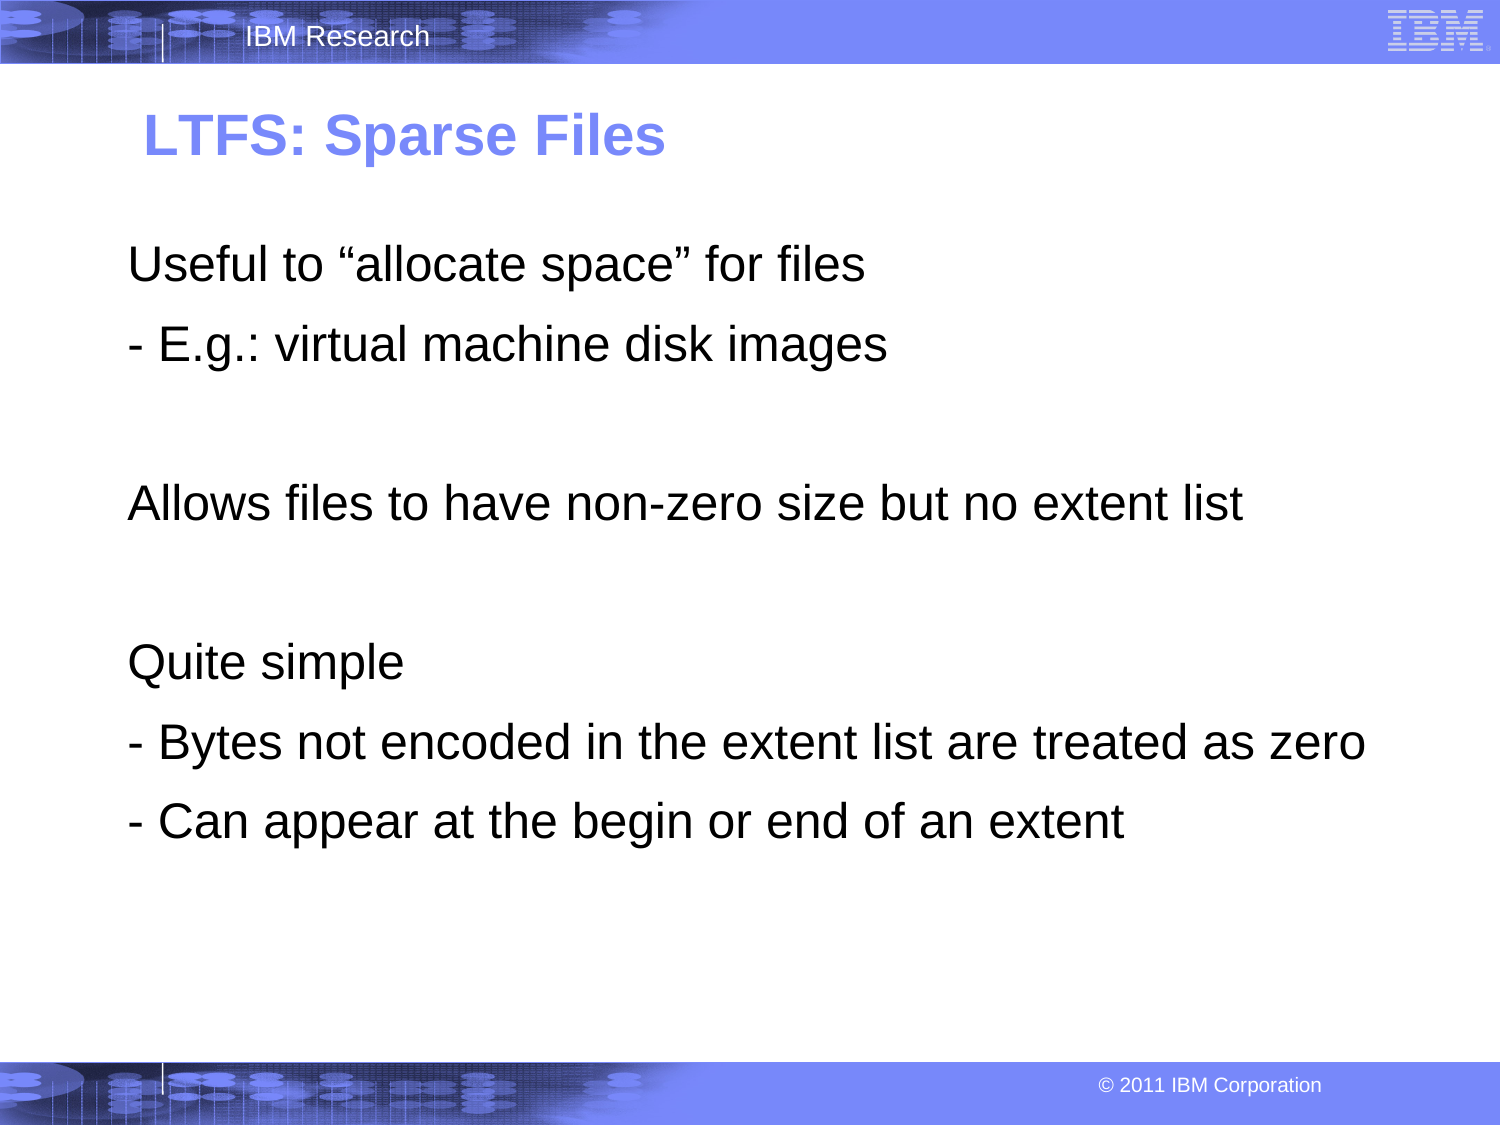

# LTFS: Sparse Files
Useful to “allocate space” for files
- E.g.: virtual machine disk images
Allows files to have non-zero size but no extent list
Quite simple
- Bytes not encoded in the extent list are treated as zero
- Can appear at the begin or end of an extent